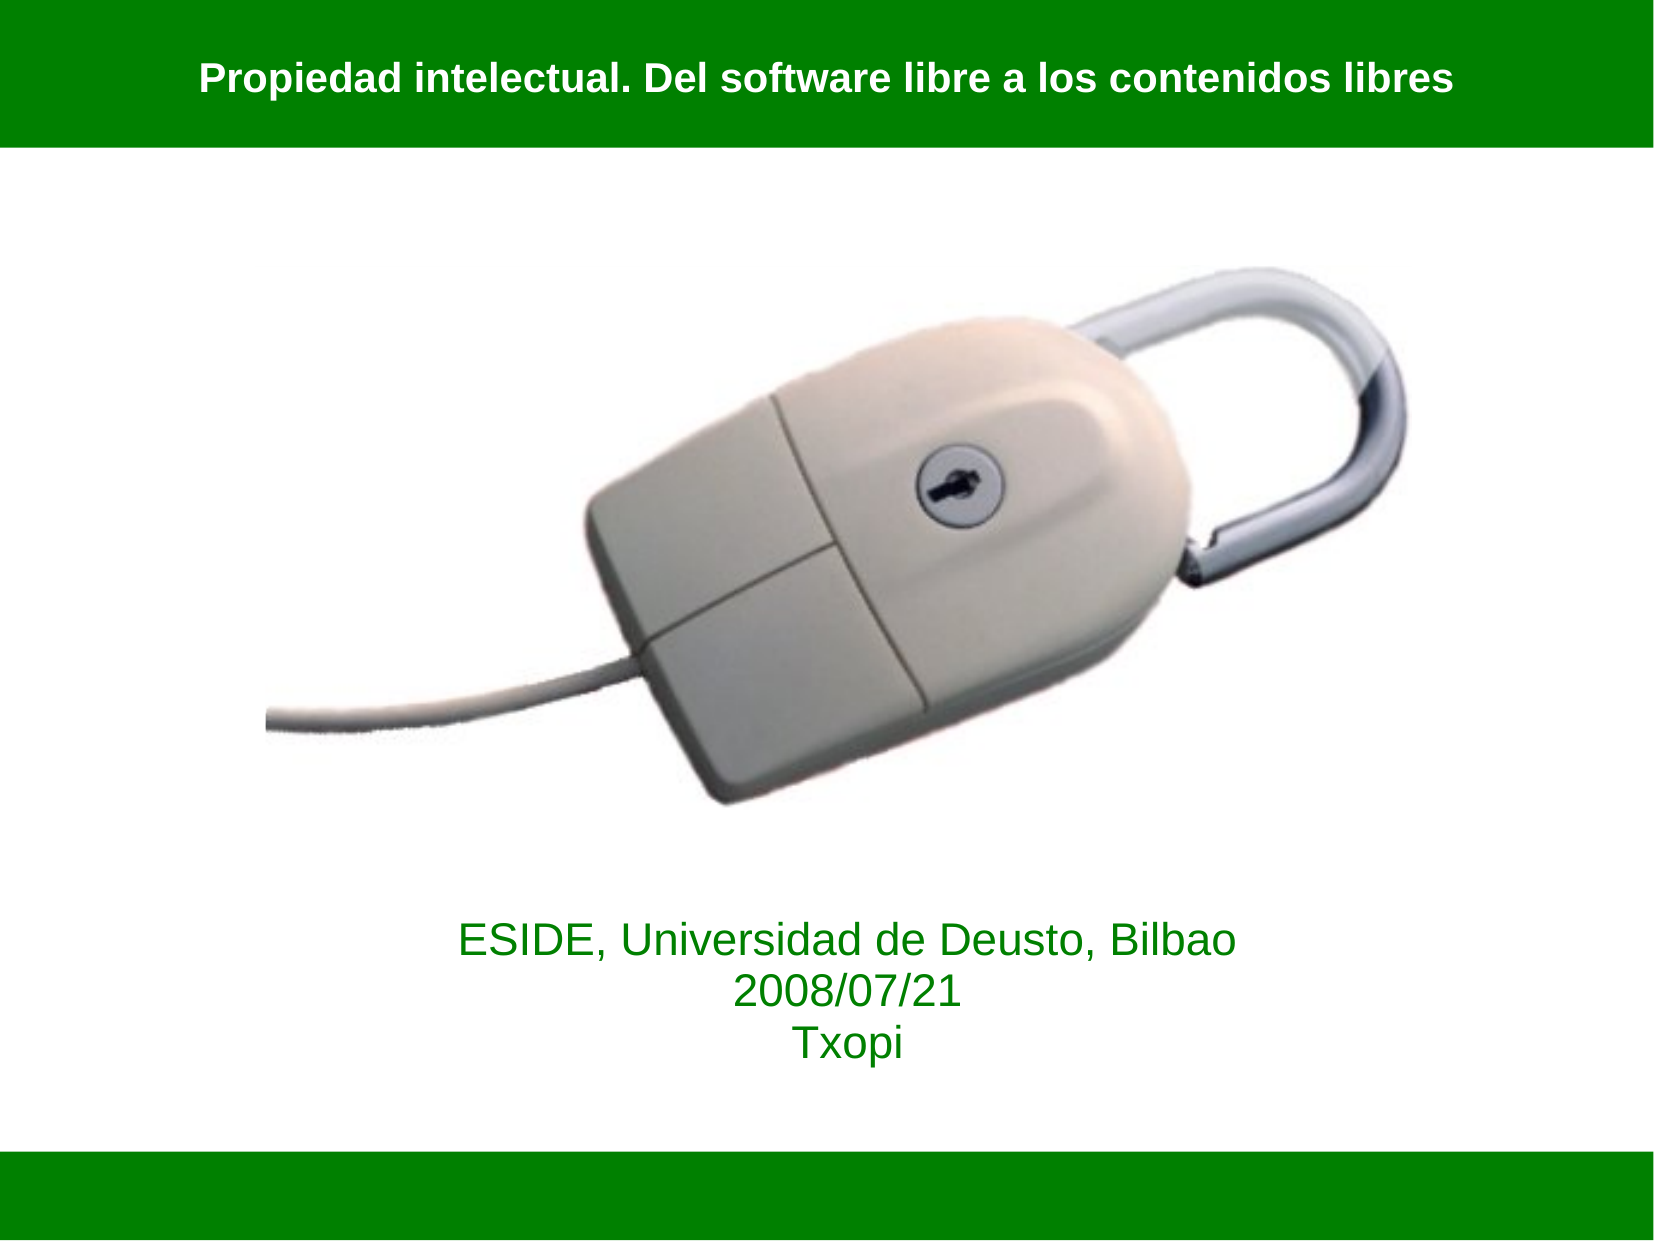

Propiedad intelectual. Del software libre a los contenidos libres
ESIDE, Universidad de Deusto, Bilbao
2008/07/21
Txopi